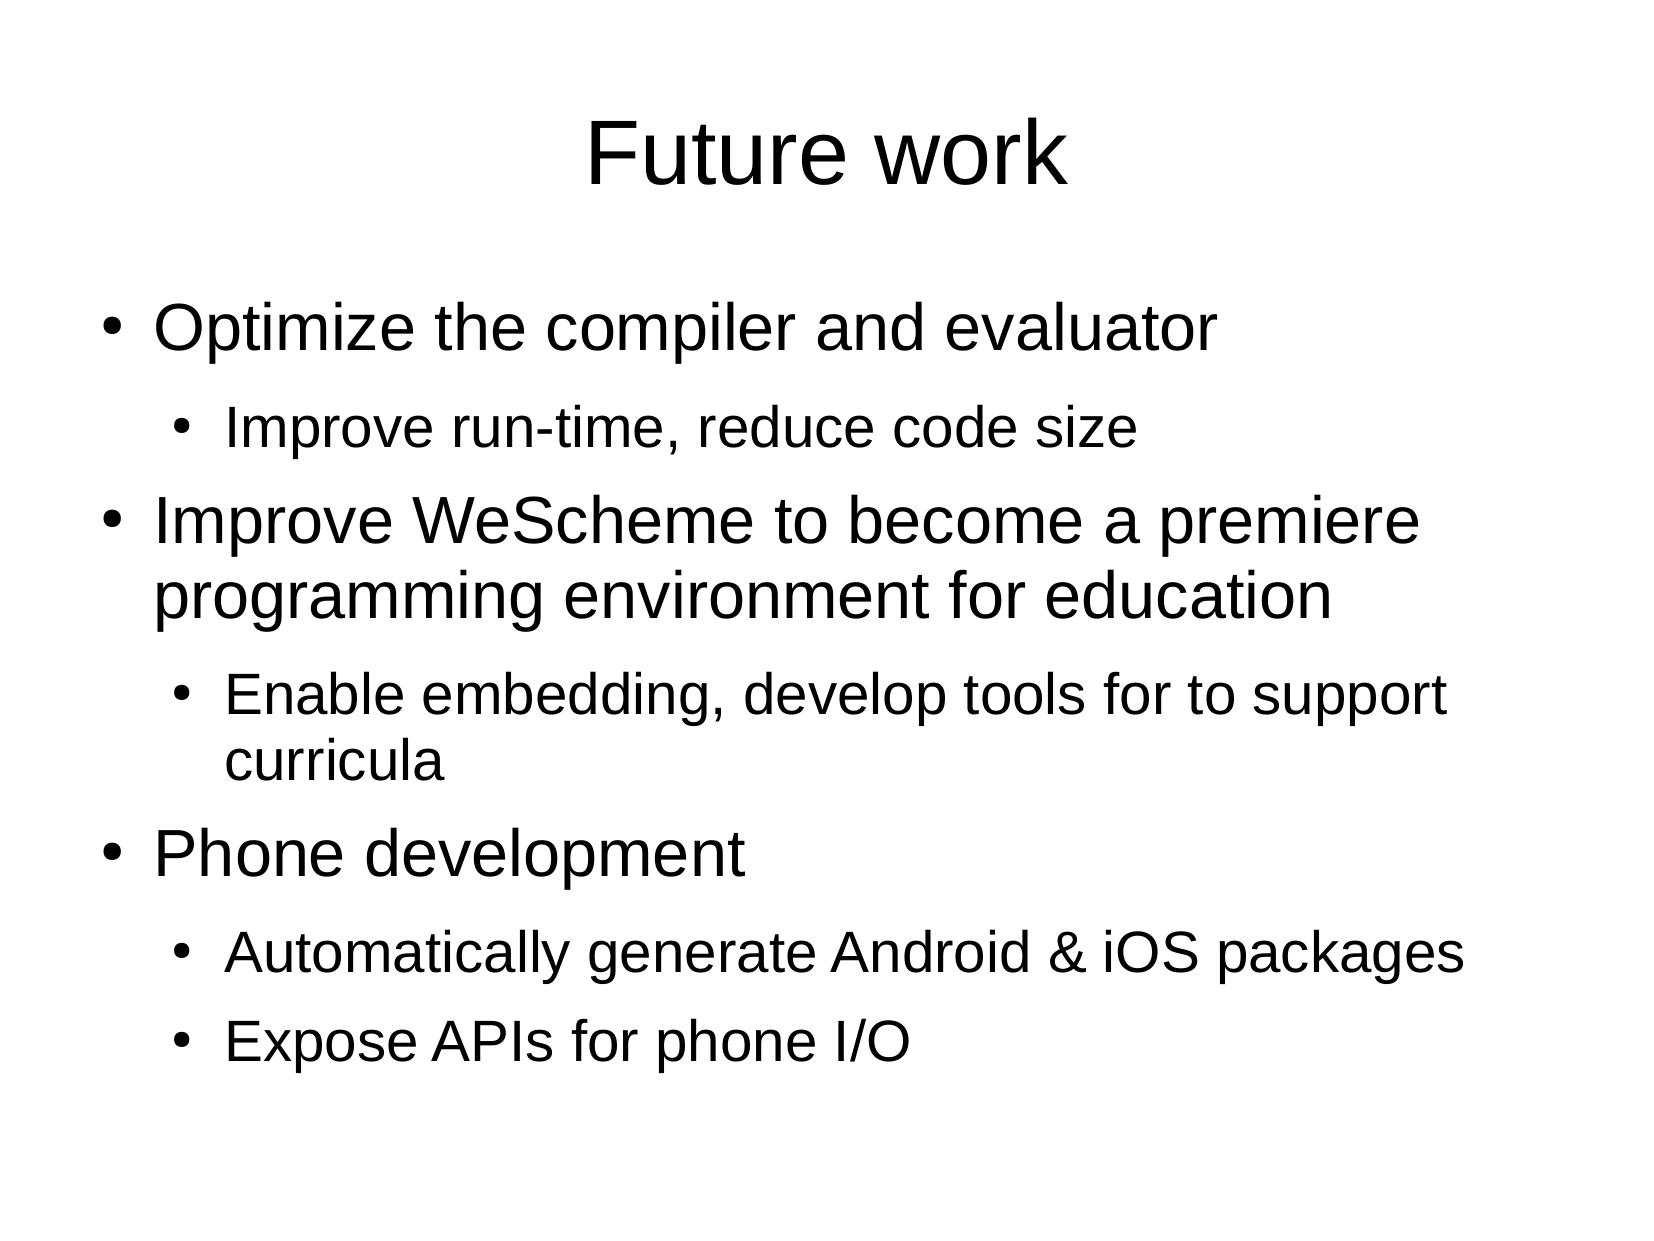

# Future work
Optimize the compiler and evaluator
Improve run-time, reduce code size
Improve WeScheme to become a premiere programming environment for education
Enable embedding, develop tools for to support curricula
Phone development
Automatically generate Android & iOS packages
Expose APIs for phone I/O